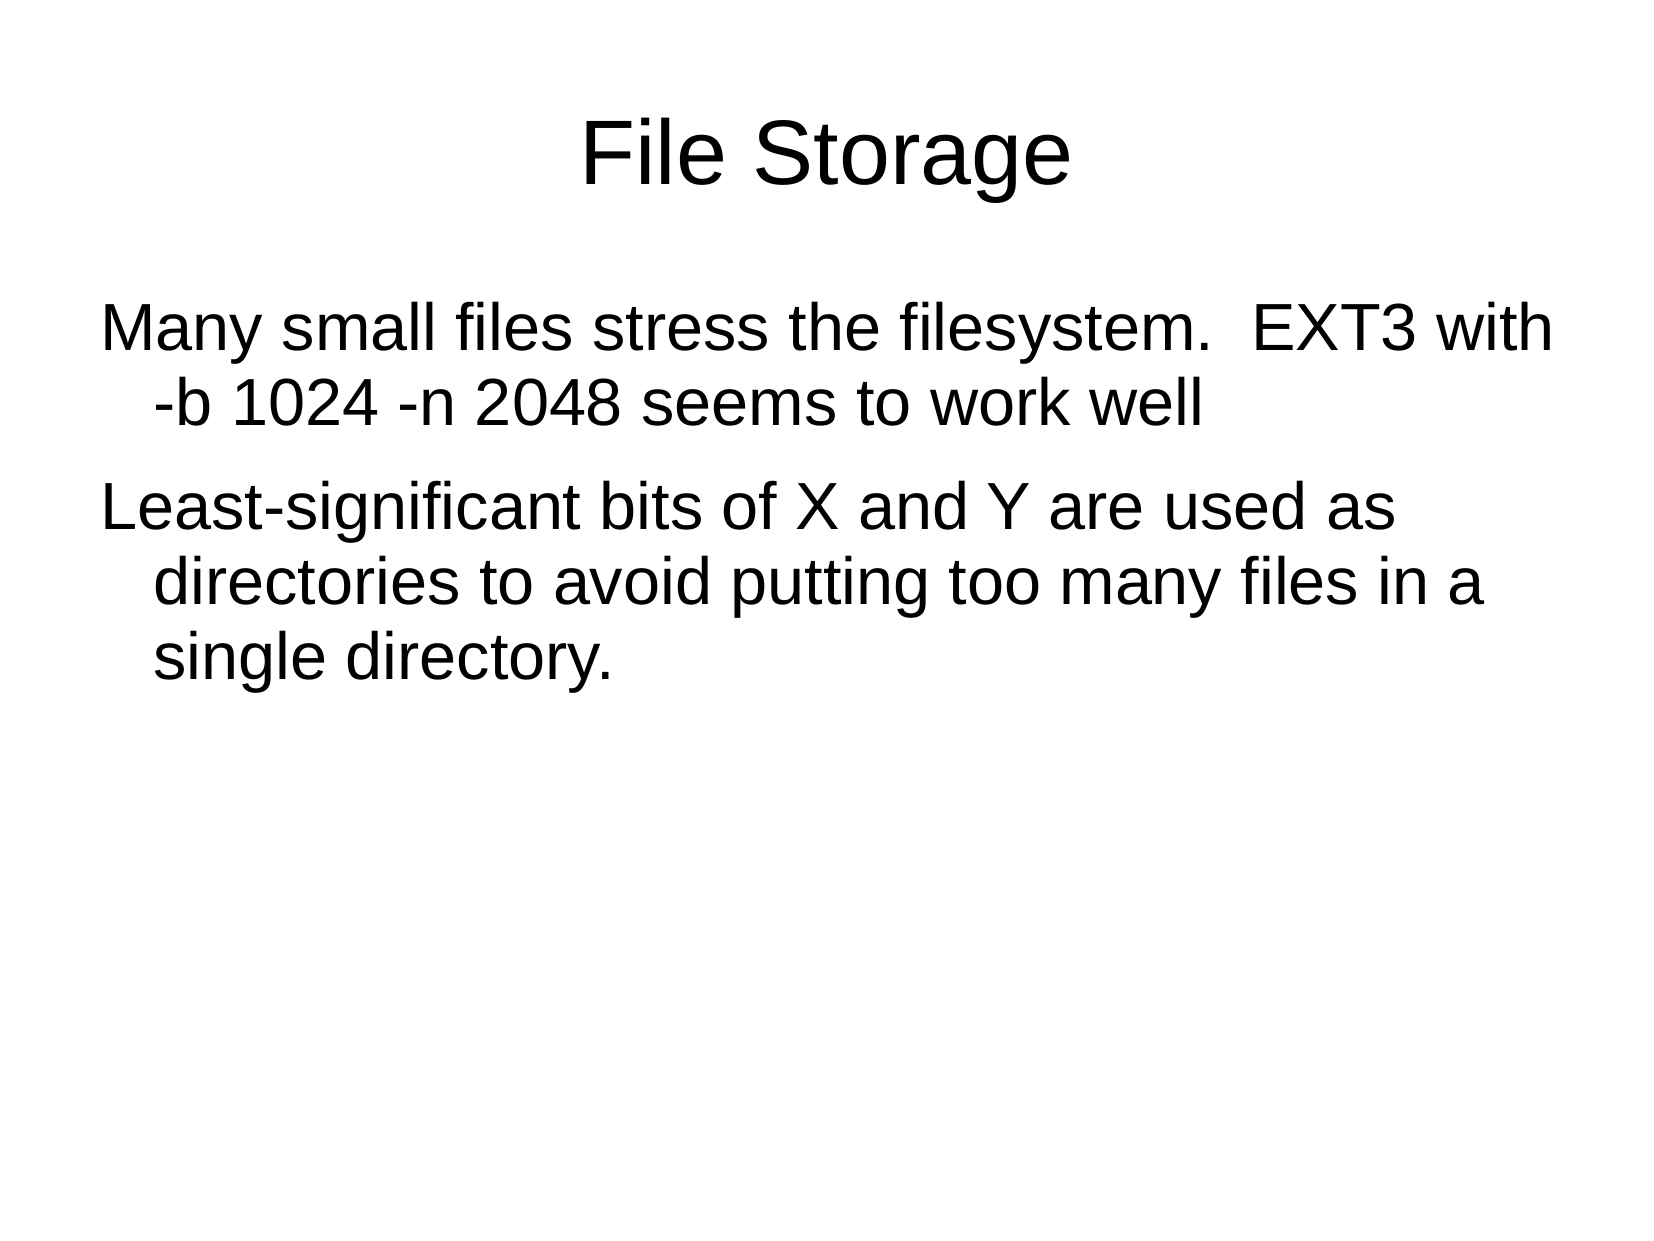

# File Storage
Many small files stress the filesystem. EXT3 with -b 1024 -n 2048 seems to work well
Least-significant bits of X and Y are used as directories to avoid putting too many files in a single directory.